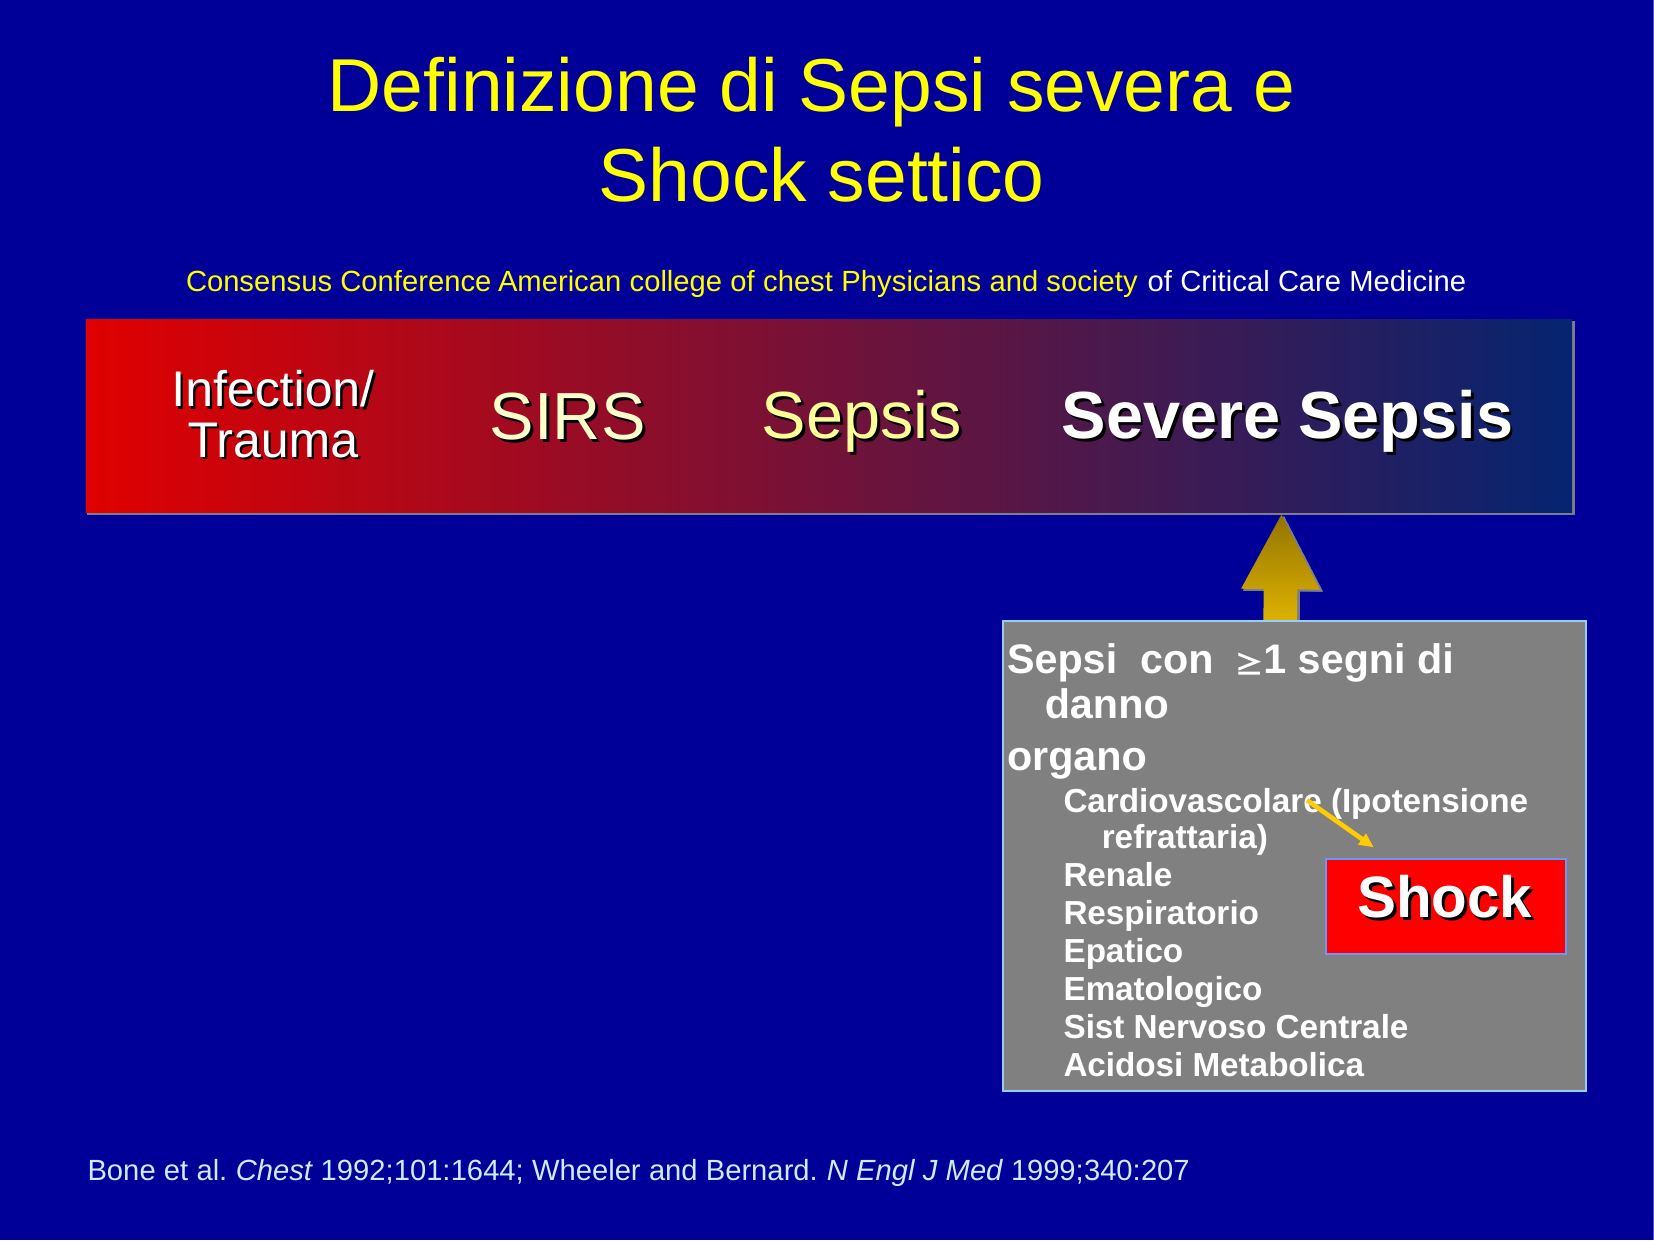

Definizione di Sepsi severa e
Shock settico
 Consensus Conference American college of chest Physicians and society of Critical Care Medicine
Infection/
Trauma
Sepsis
Severe Sepsis
SIRS
Sepsi con 1 segni di danno
organo
Cardiovascolare (Ipotensione refrattaria)
Renale
Respiratorio
Epatico
Ematologico
Sist Nervoso Centrale
Acidosi Metabolica
Shock
Bone et al. Chest 1992;101:1644; Wheeler and Bernard. N Engl J Med 1999;340:207